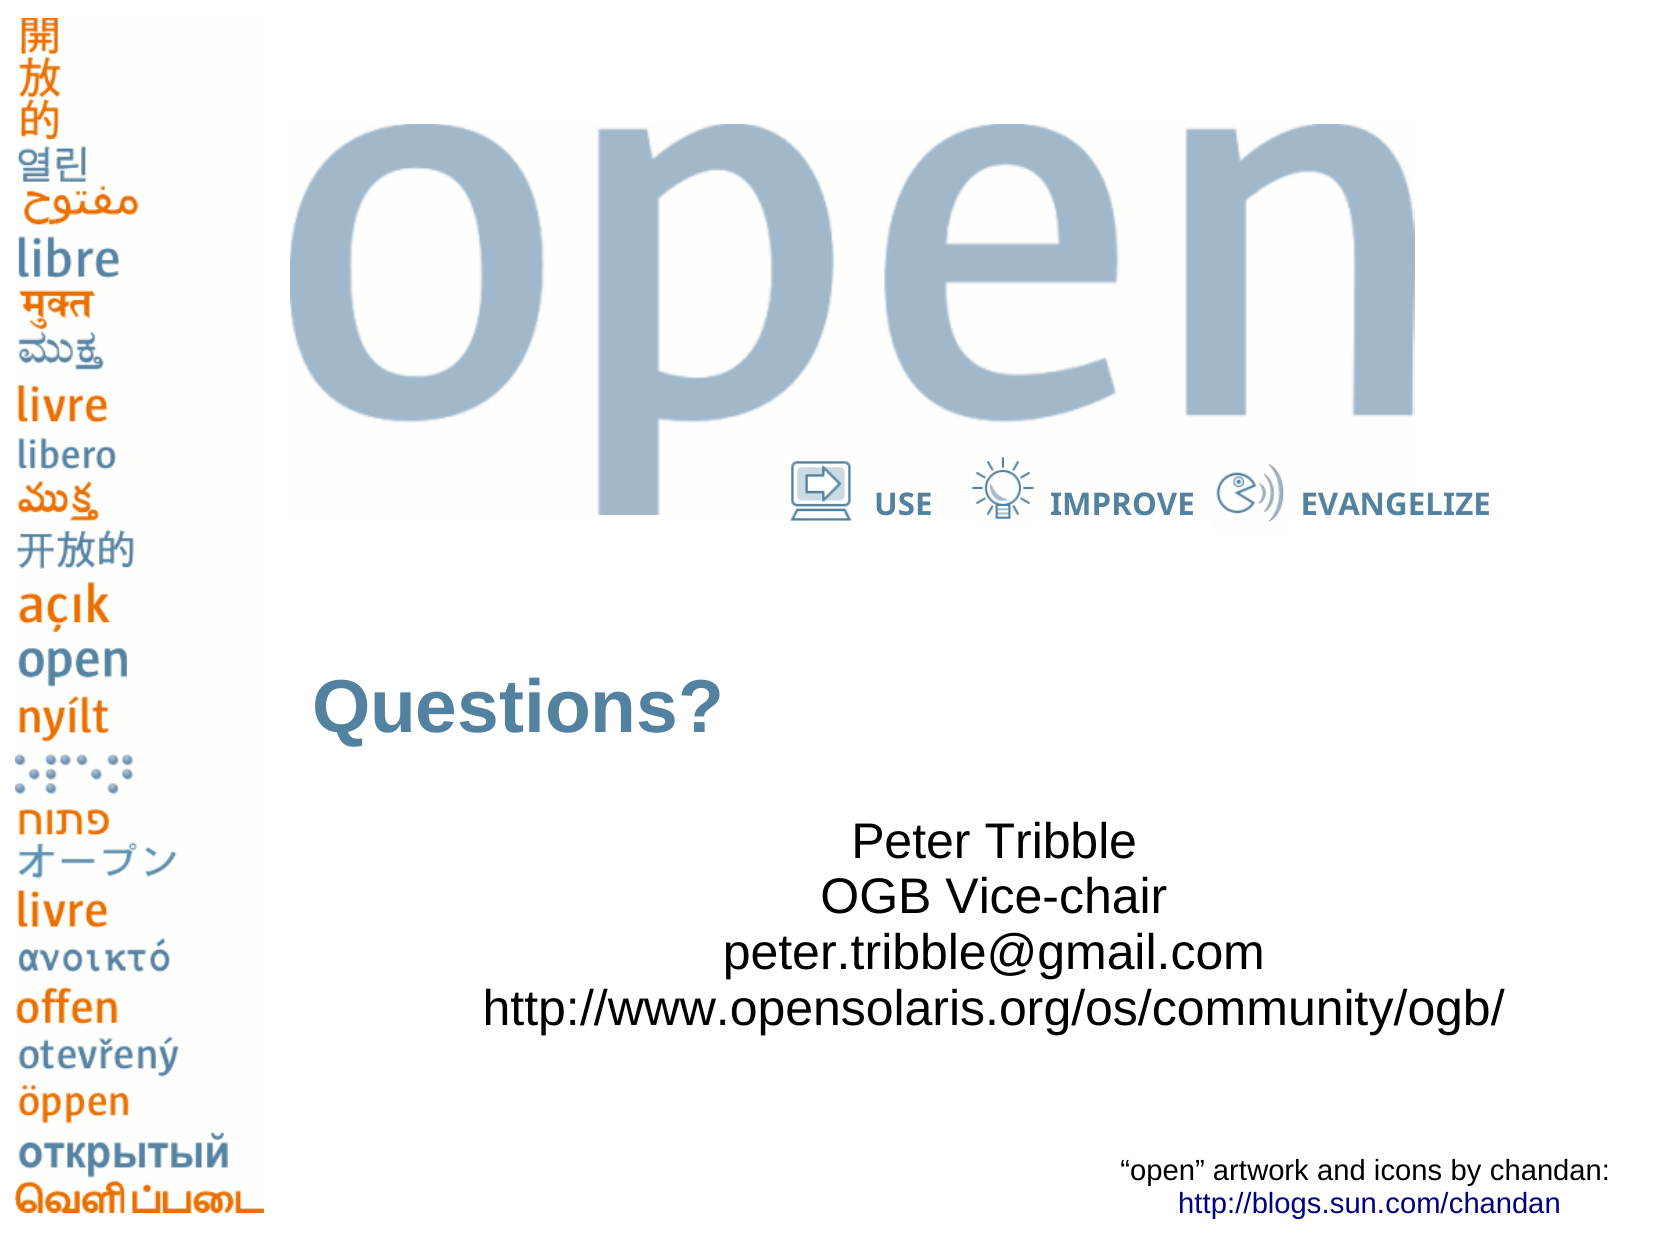

# Questions?
Peter Tribble
OGB Vice-chair
peter.tribble@gmail.com
http://www.opensolaris.org/os/community/ogb/
“open” artwork and icons by chandan:
http://blogs.sun.com/chandan